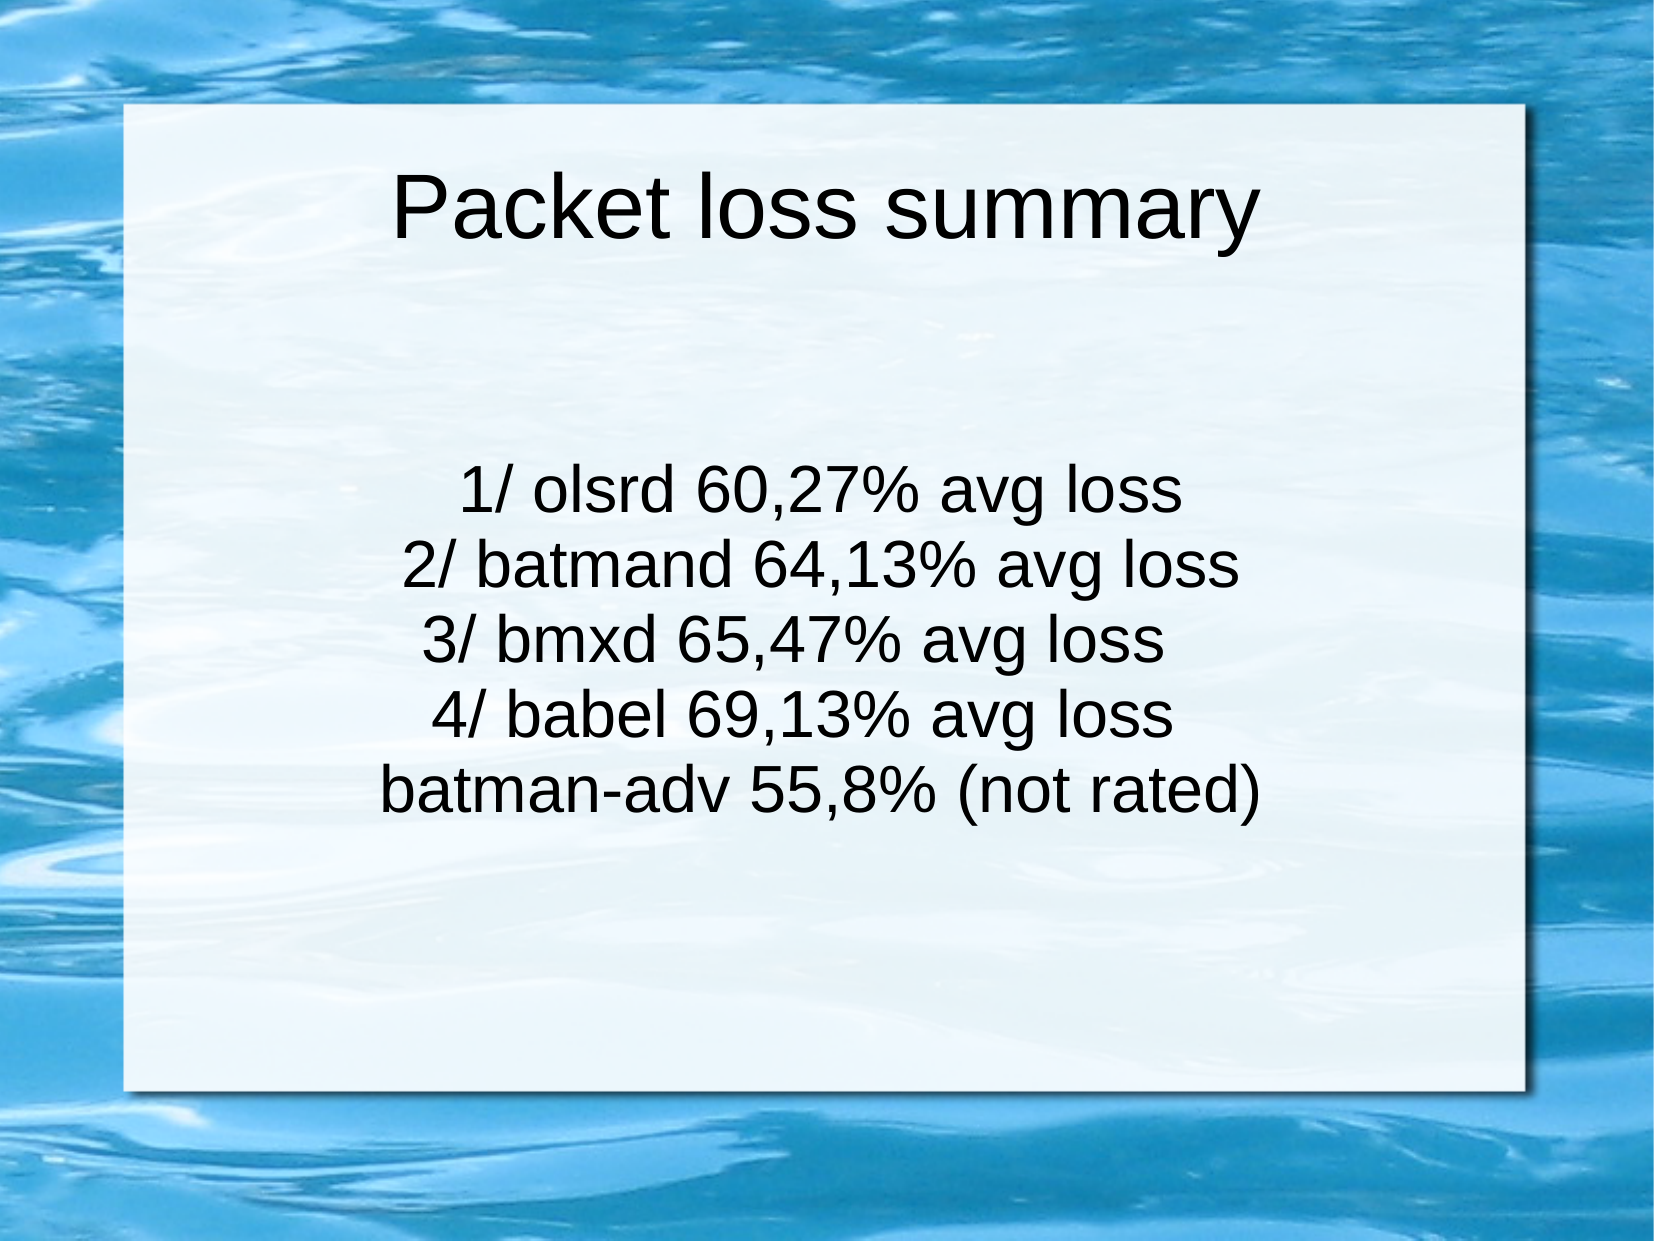

# Packet loss summary
1/ olsrd 60,27% avg loss
2/ batmand 64,13% avg loss
3/ bmxd 65,47% avg loss
4/ babel 69,13% avg loss
batman-adv 55,8% (not rated)